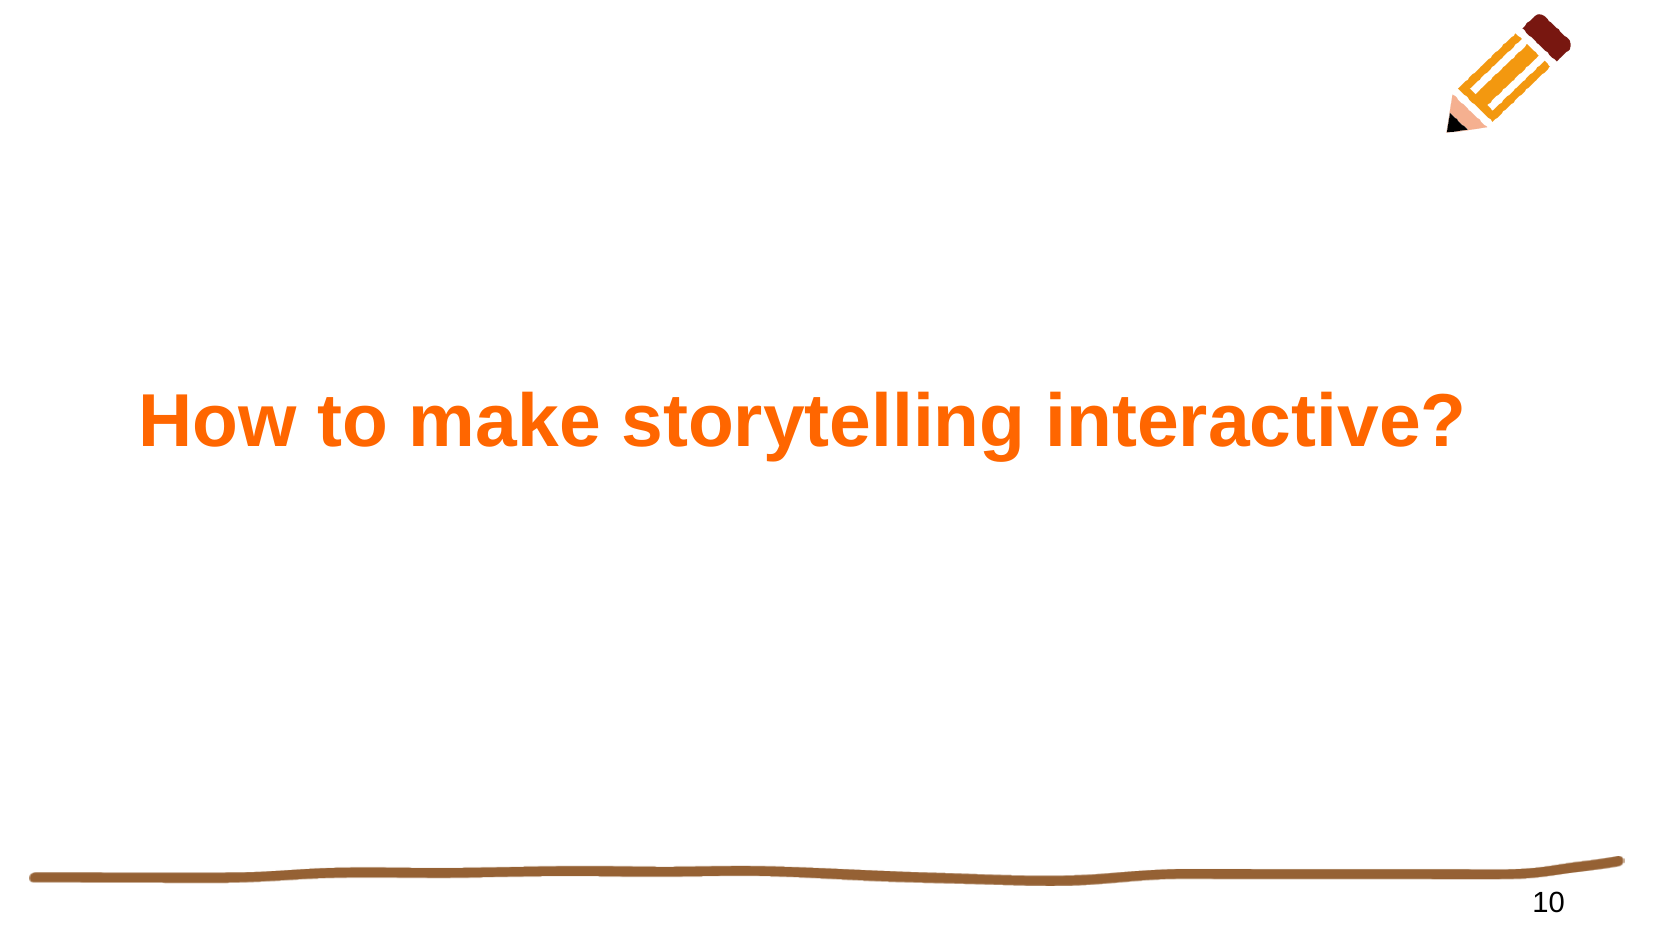

# How to make storytelling interactive?
10